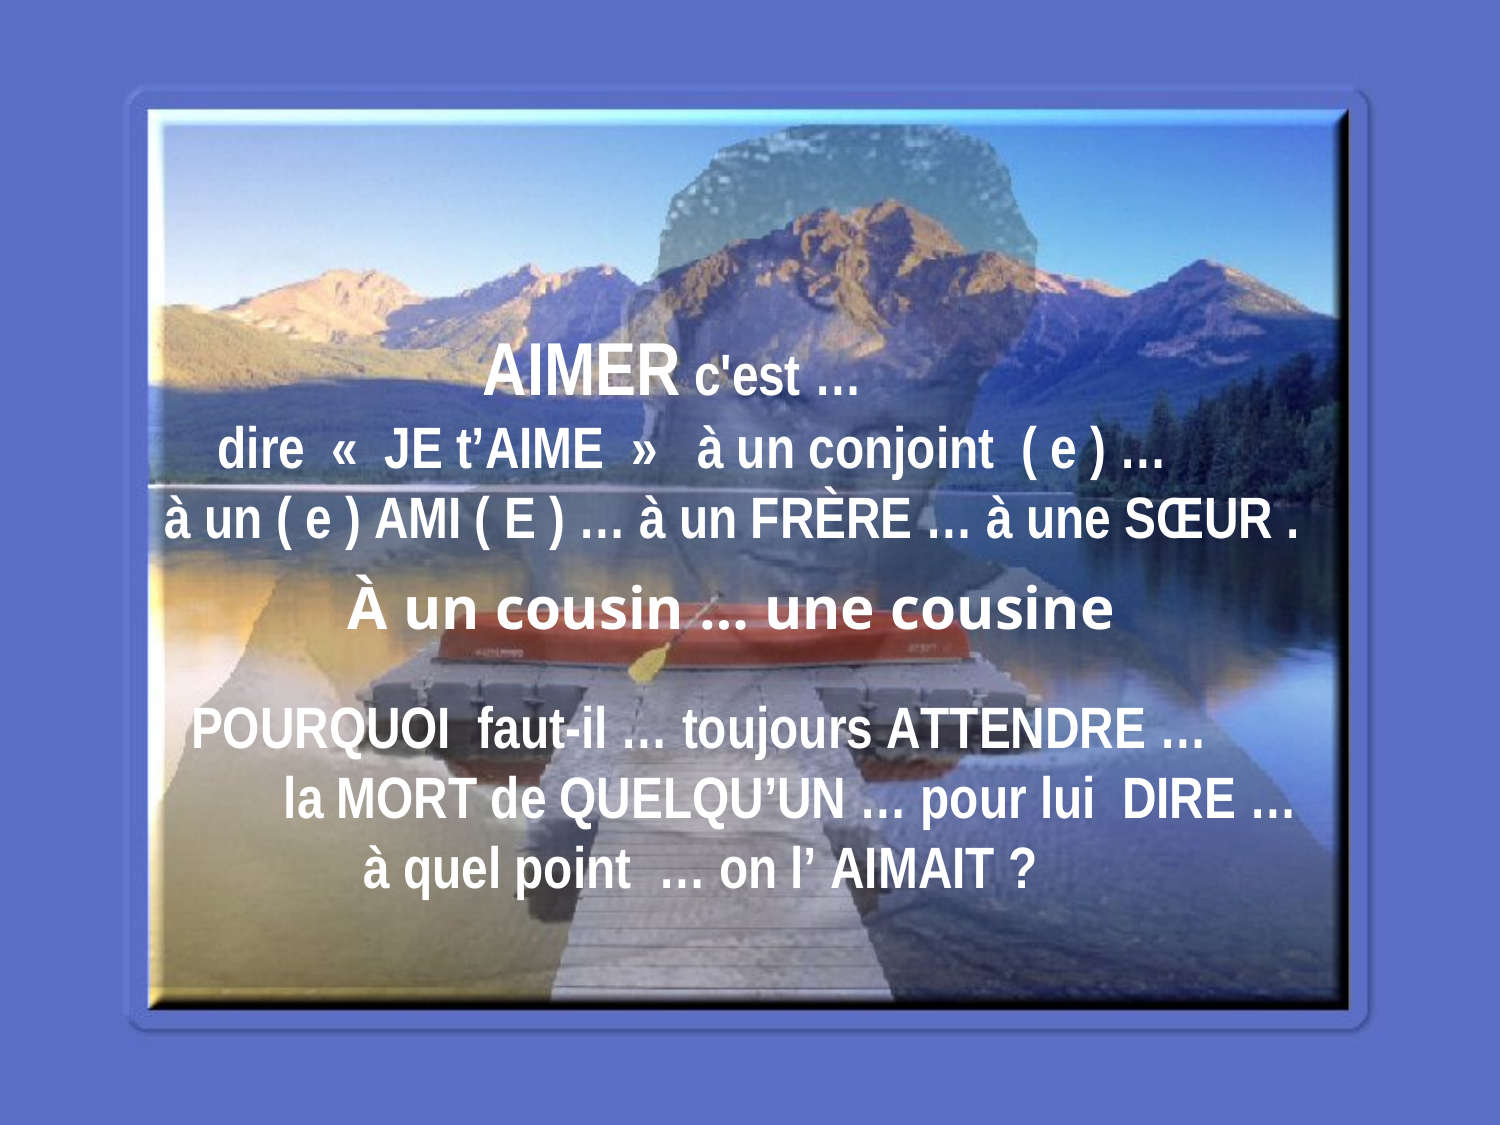

AIMER c'est …
 dire «  JE t’AIME  »  à un conjoint ( e ) …
à un ( e ) AMI ( E ) … à un FRÈRE … à une SŒUR .
 POURQUOI faut-il … toujours ATTENDRE …
 la MORT de QUELQU’UN … pour lui DIRE …
 à quel point … on l’ AIMAIT ?
À un cousin … une cousine